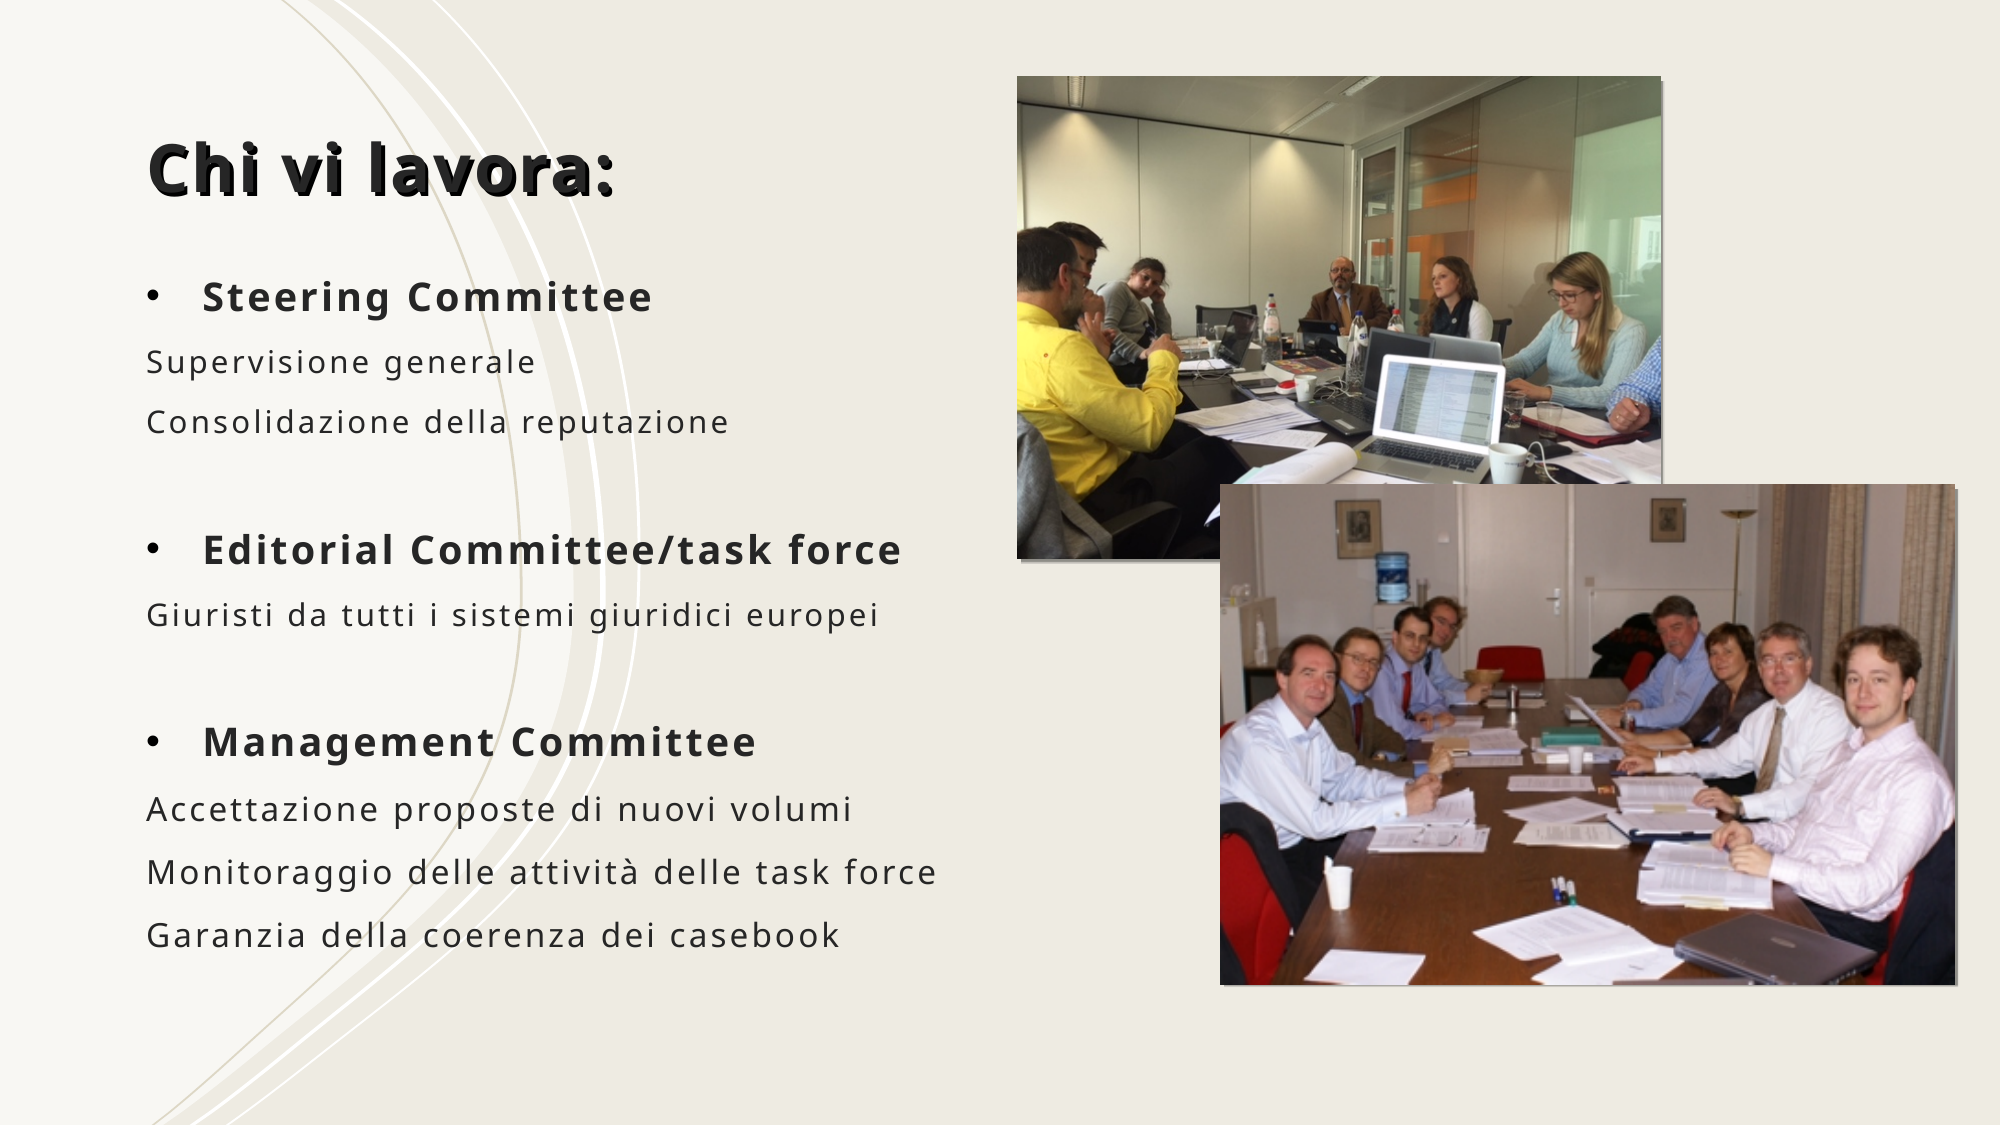

# Chi vi lavora:
Steering Committee
Supervisione generale
Consolidazione della reputazione
Editorial Committee/task force
Giuristi da tutti i sistemi giuridici europei
Management Committee
Accettazione proposte di nuovi volumi
Monitoraggio delle attività delle task force
Garanzia della coerenza dei casebook